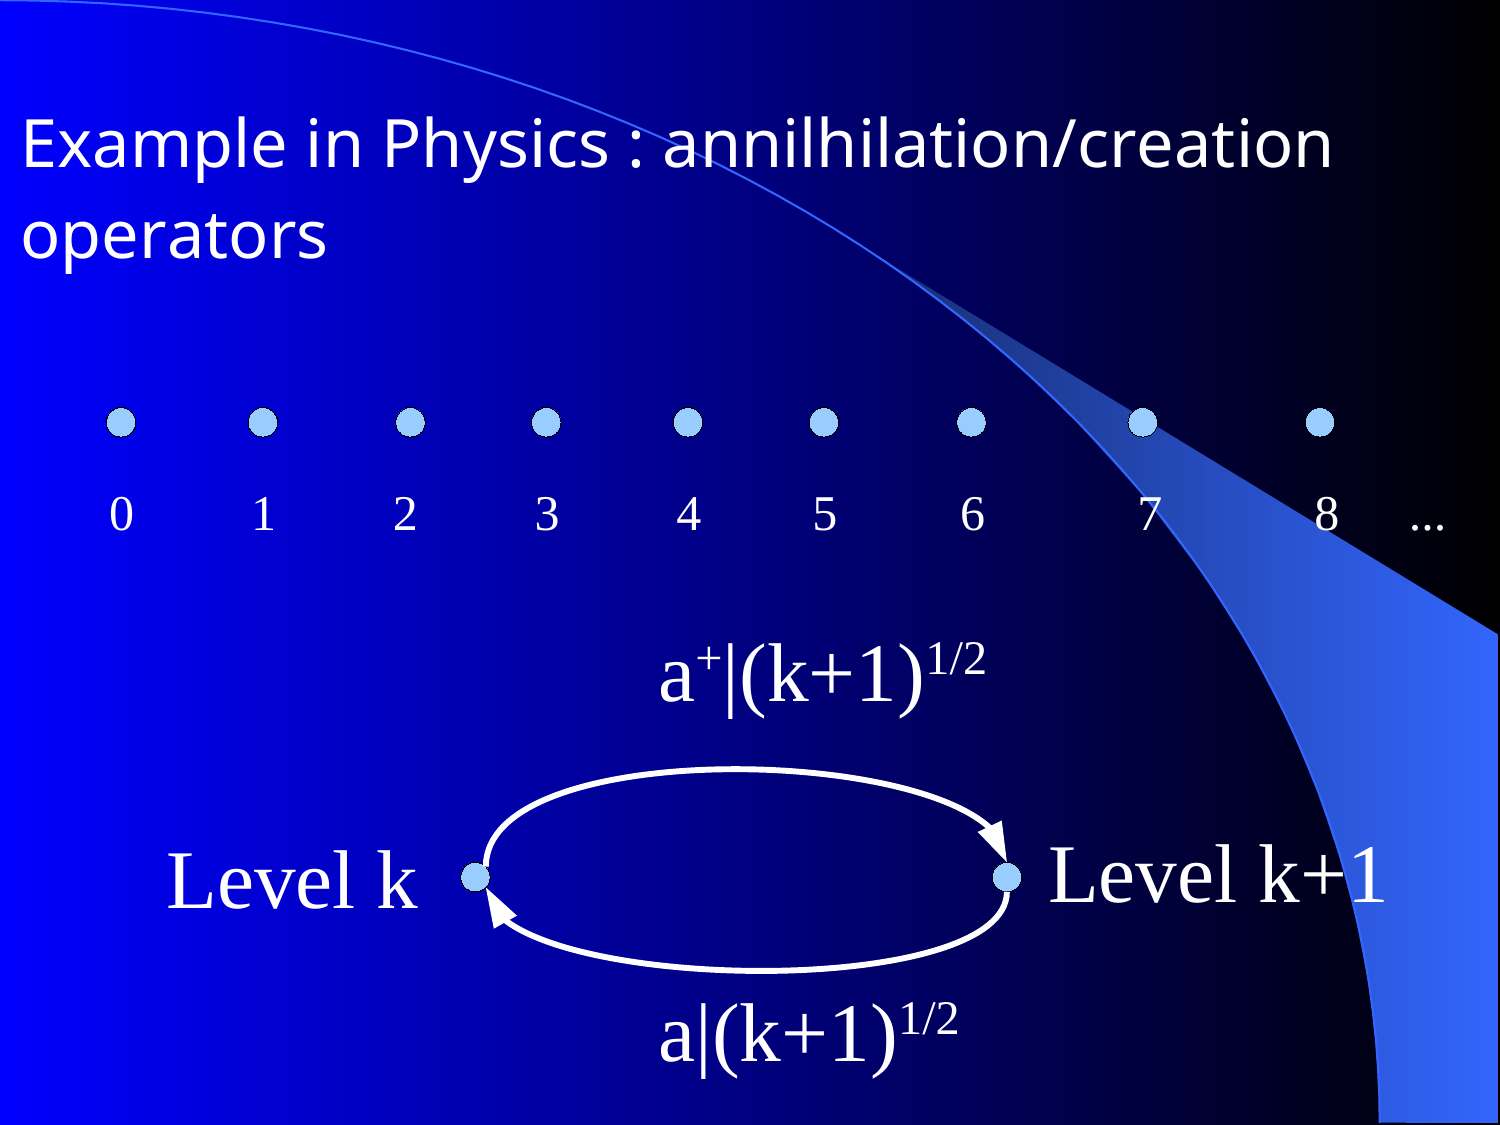

Example in Physics : annilhilation/creation
operators
0
1
2
3
4
5
6
7
8
...
a+|(k+1)1/2
Level k+1
Level k
a|(k+1)1/2